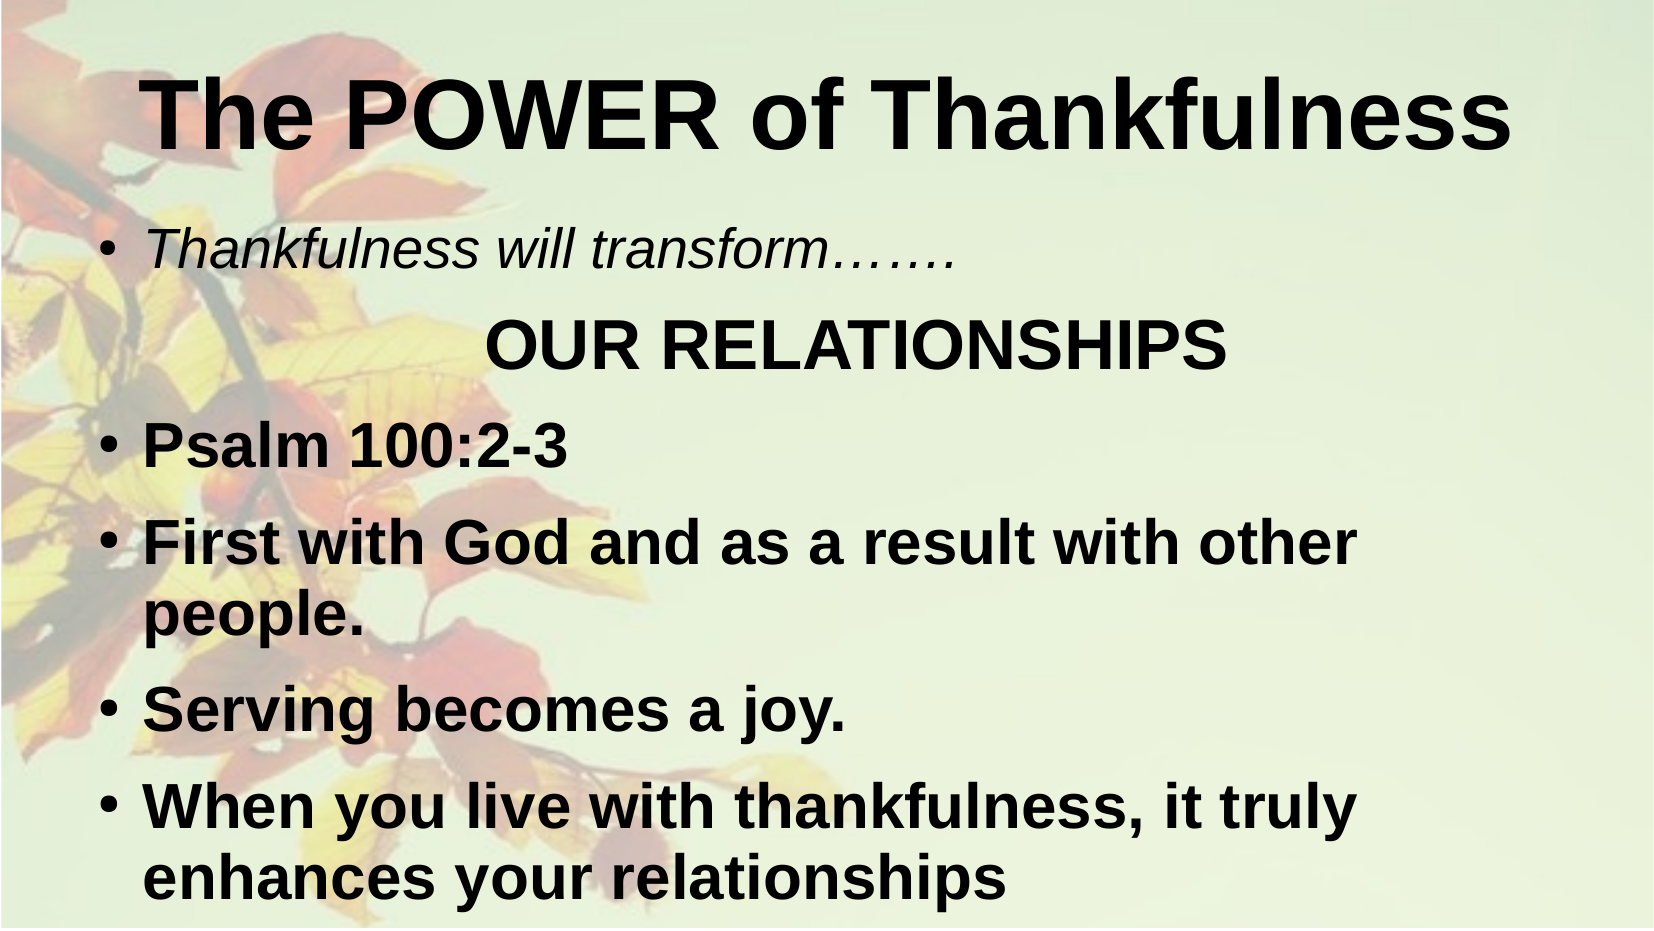

# The POWER of Thankfulness
Thankfulness will transform…….
OUR RELATIONSHIPS
Psalm 100:2-3
First with God and as a result with other people.
Serving becomes a joy.
When you live with thankfulness, it truly enhances your relationships